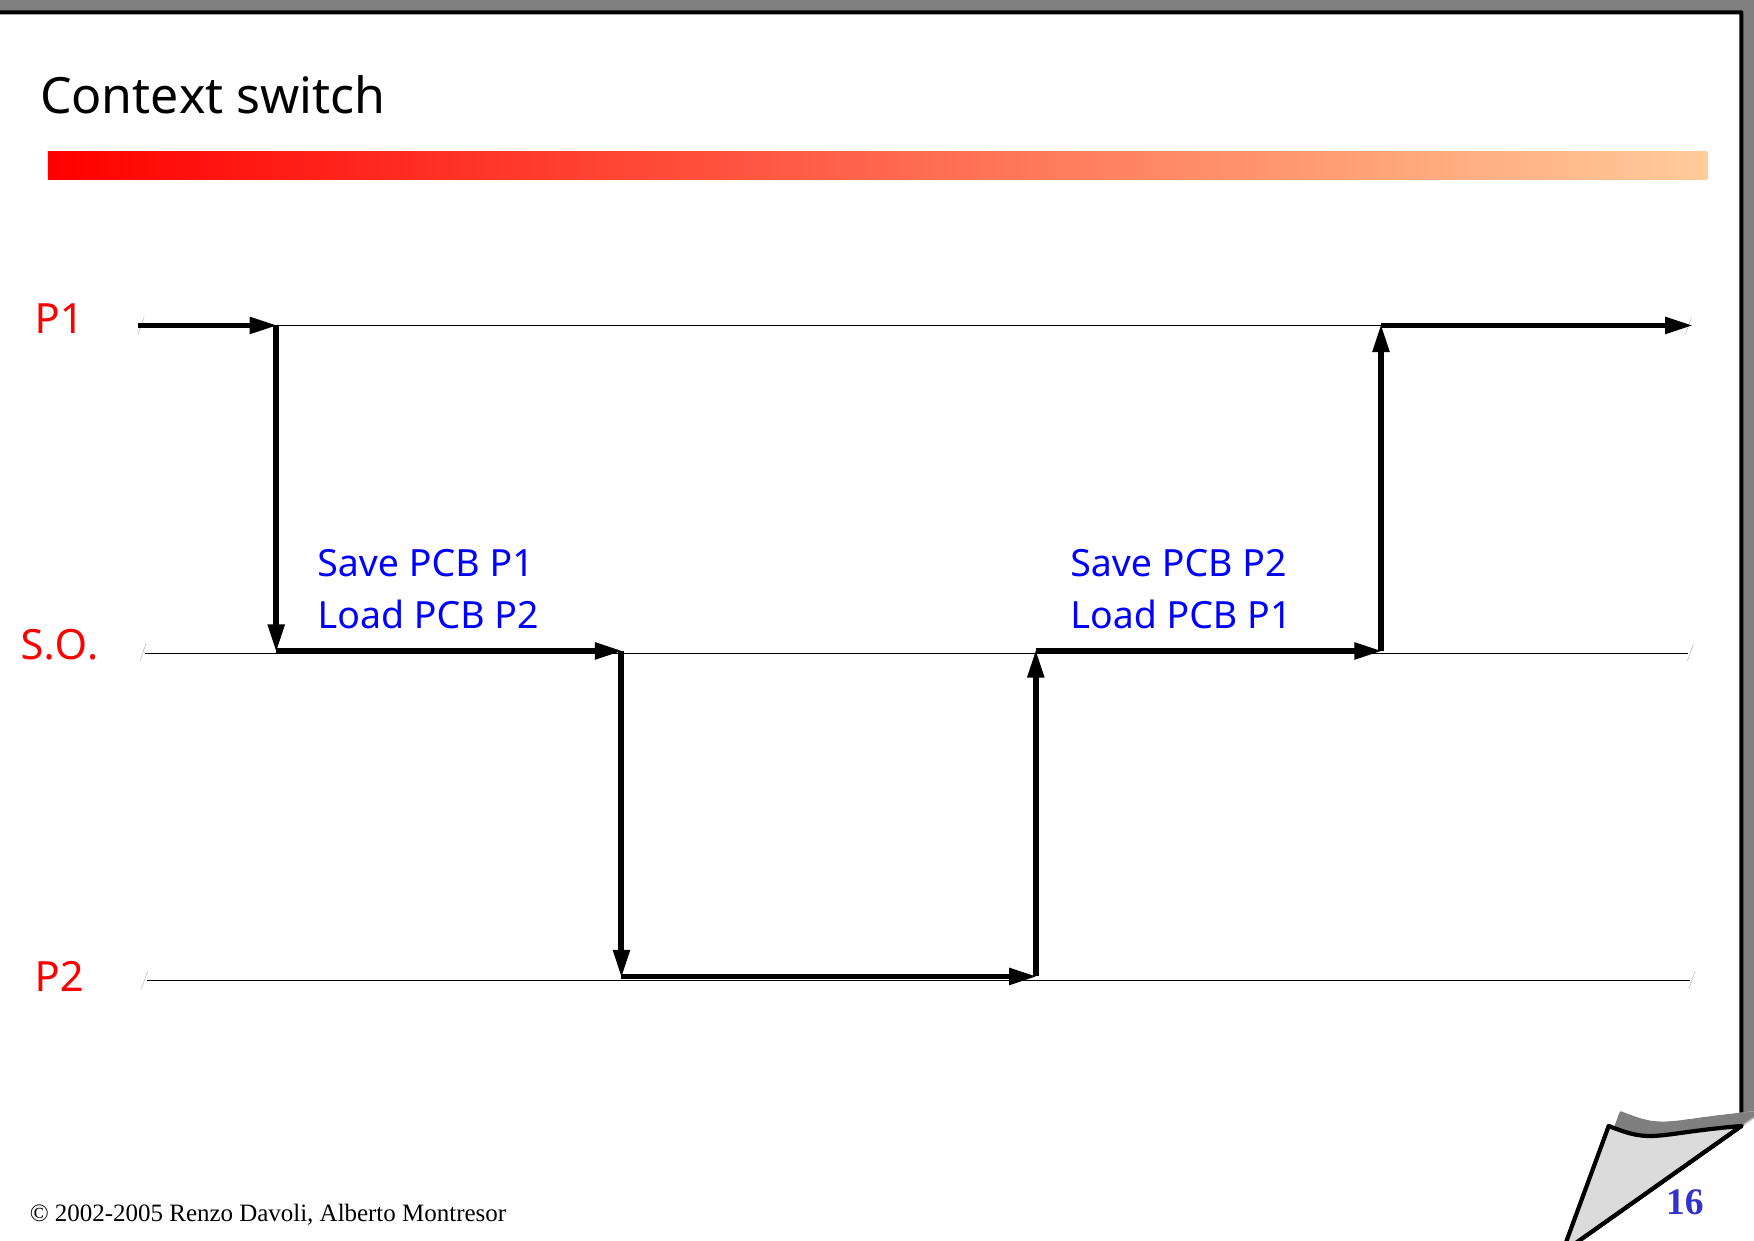

# Context switch
P1
Save PCB P1
Save PCB P2
Load PCB P2
Load PCB P1
S.O.
P2